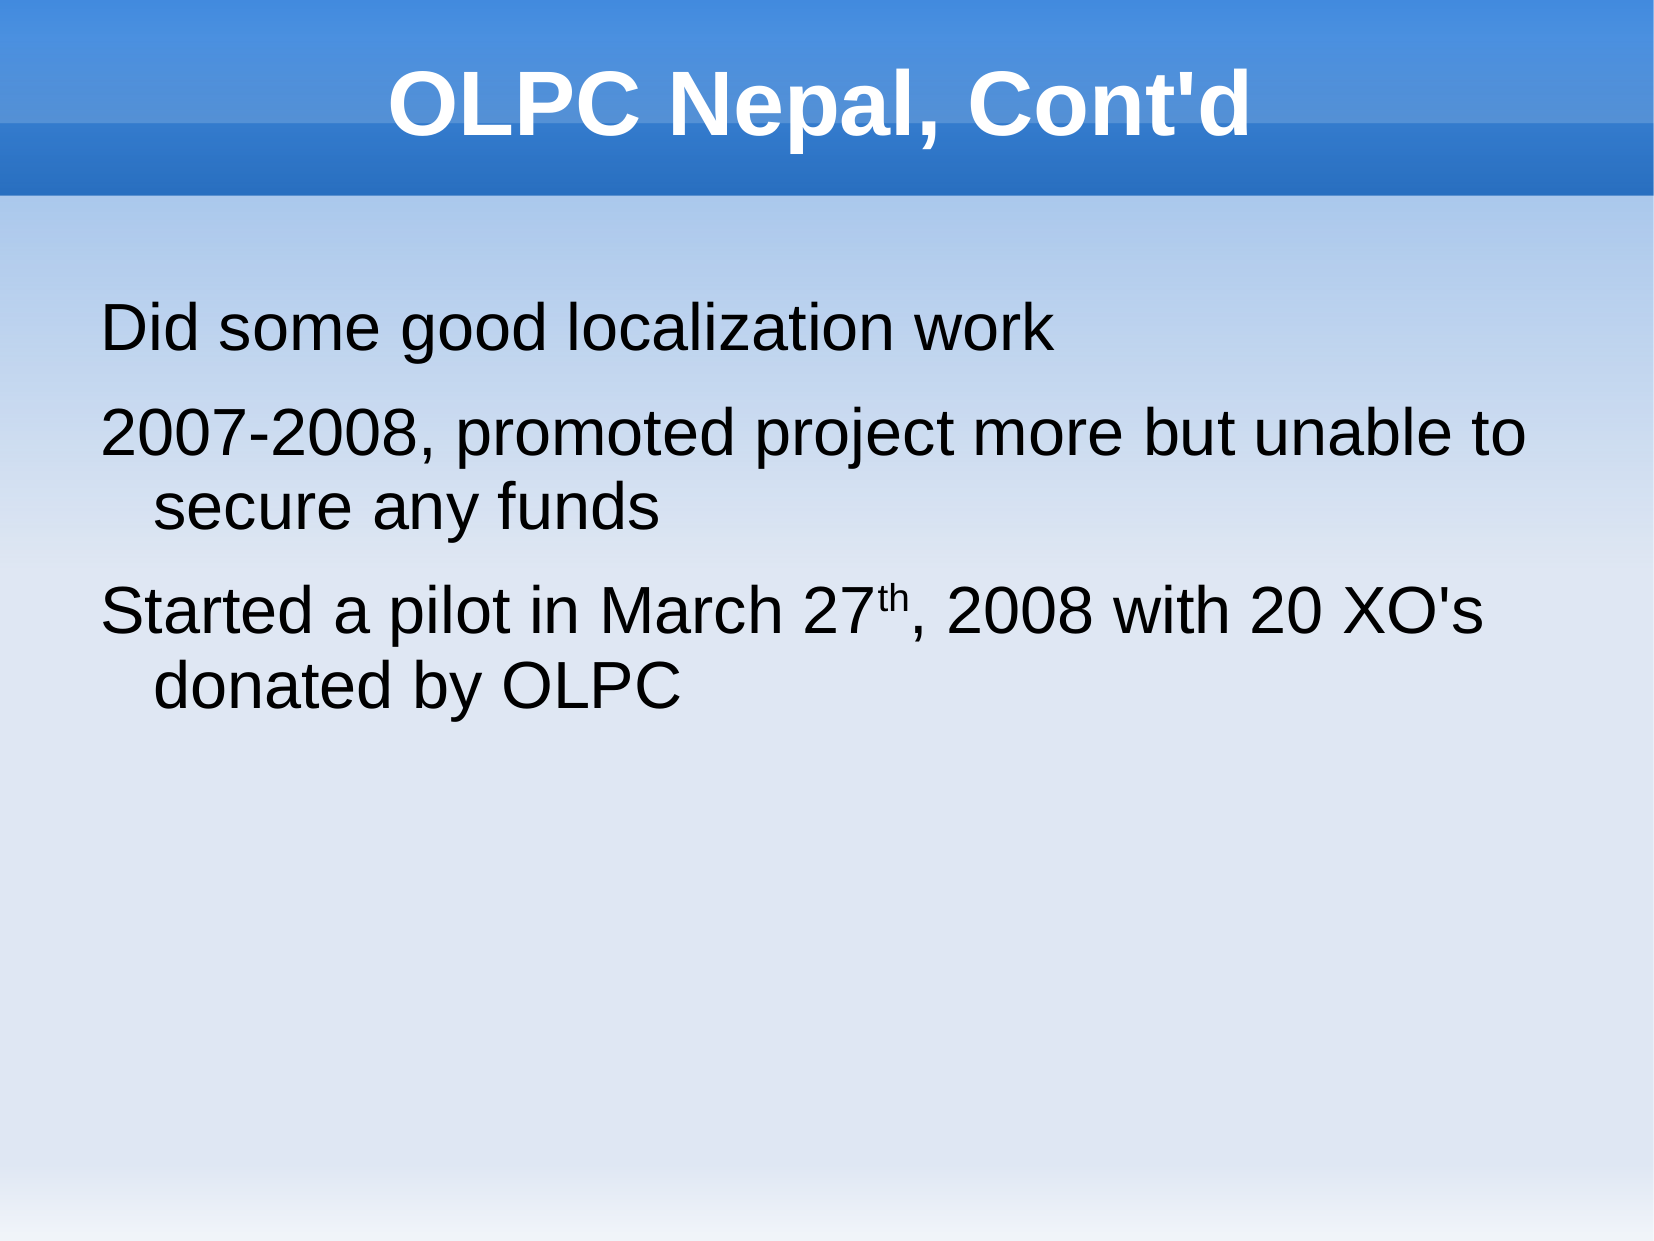

# OLPC Nepal, Cont'd
Did some good localization work
2007-2008, promoted project more but unable to secure any funds
Started a pilot in March 27th, 2008 with 20 XO's donated by OLPC